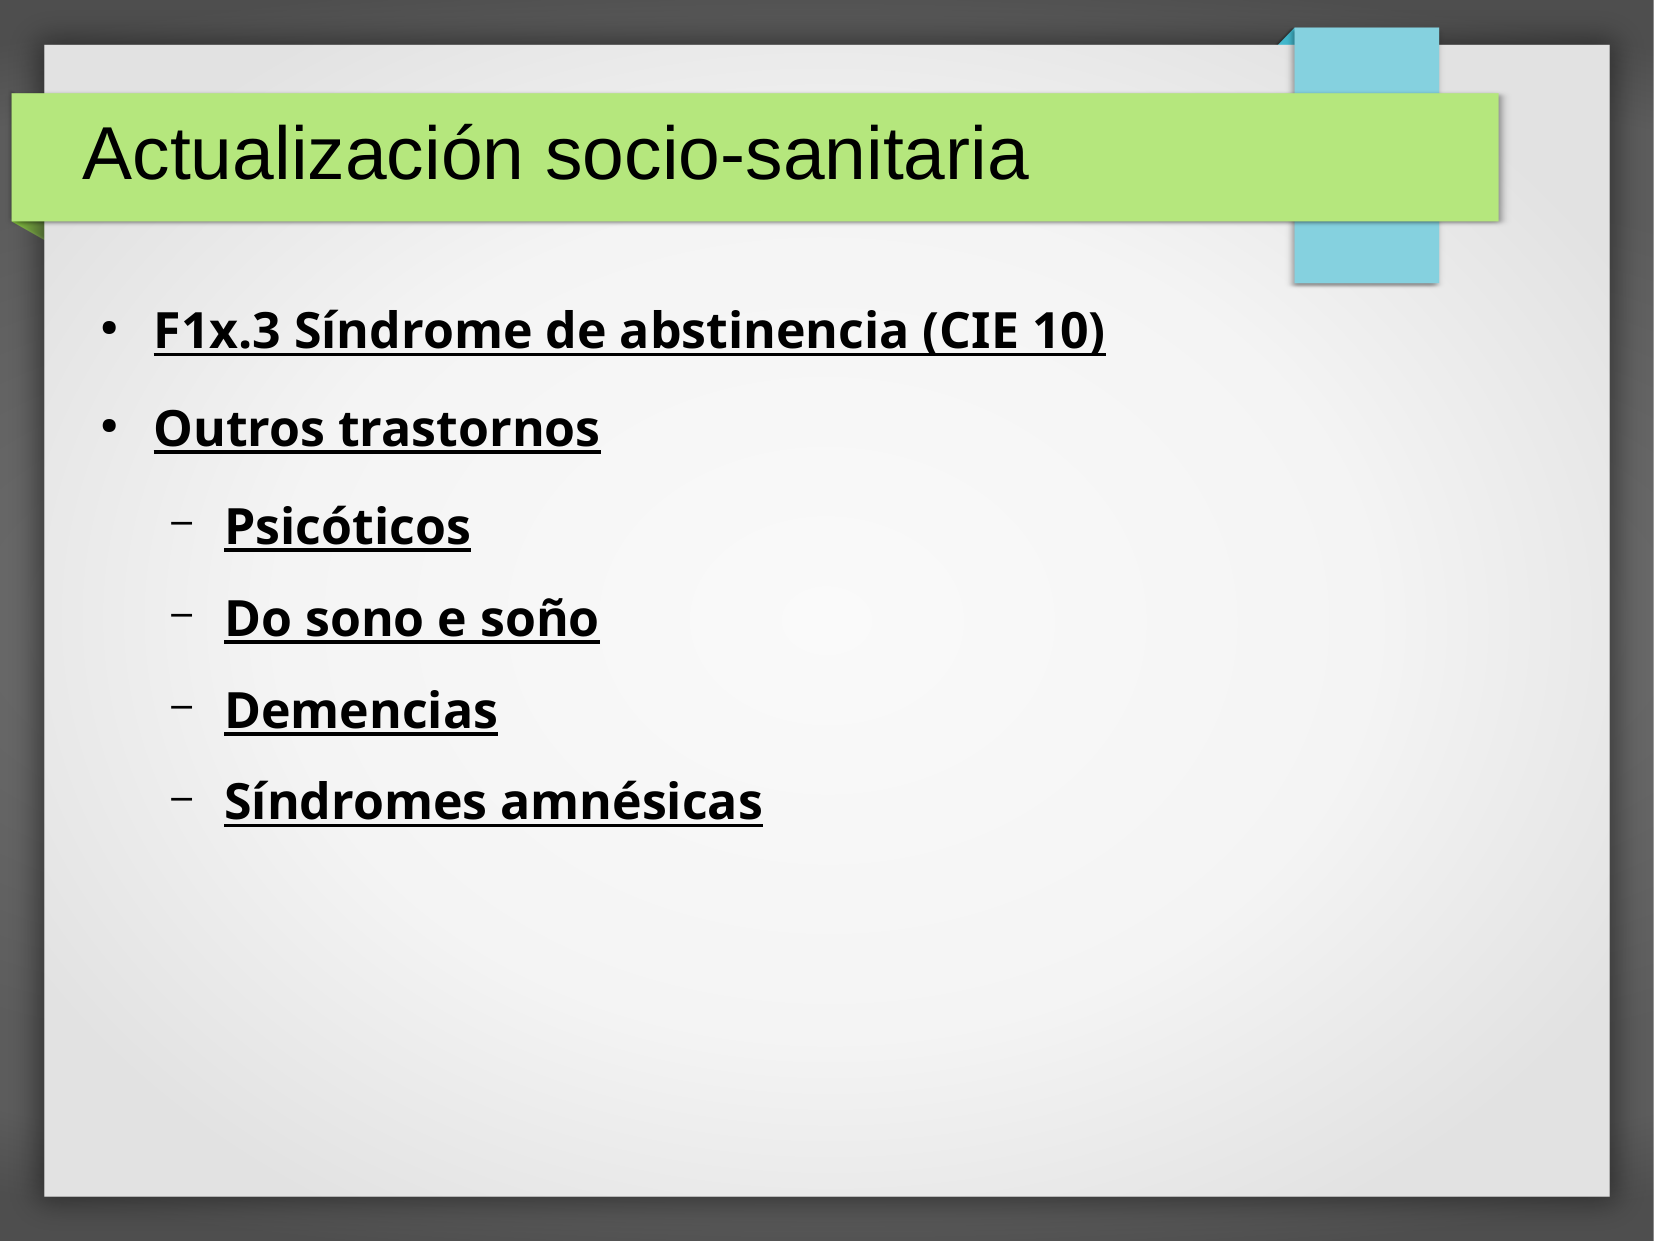

# Actualización socio-sanitaria
F1x.3 Síndrome de abstinencia (CIE 10)
Outros trastornos
Psicóticos
Do sono e soño
Demencias
Síndromes amnésicas